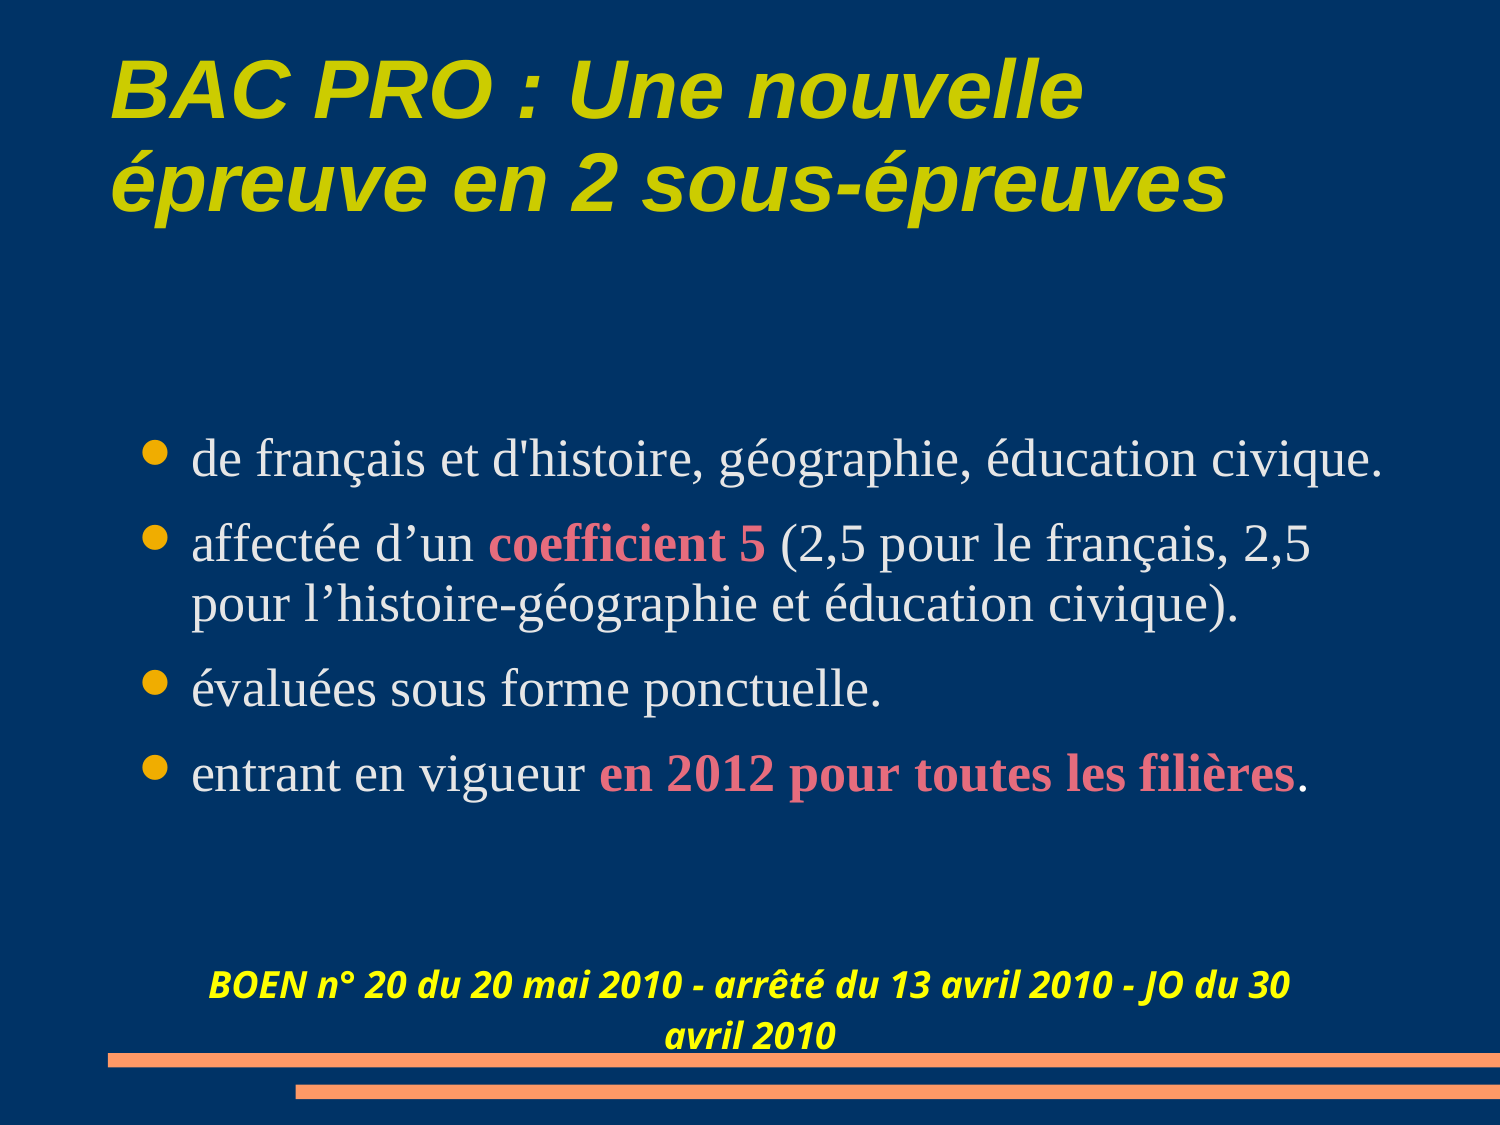

BAC PRO : Une nouvelle épreuve en 2 sous-épreuves
# de français et d'histoire, géographie, éducation civique.
affectée d’un coefficient 5 (2,5 pour le français, 2,5 pour l’histoire-géographie et éducation civique).
évaluées sous forme ponctuelle.
entrant en vigueur en 2012 pour toutes les filières.
BOEN n° 20 du 20 mai 2010 - arrêté du 13 avril 2010 - JO du 30 avril 2010